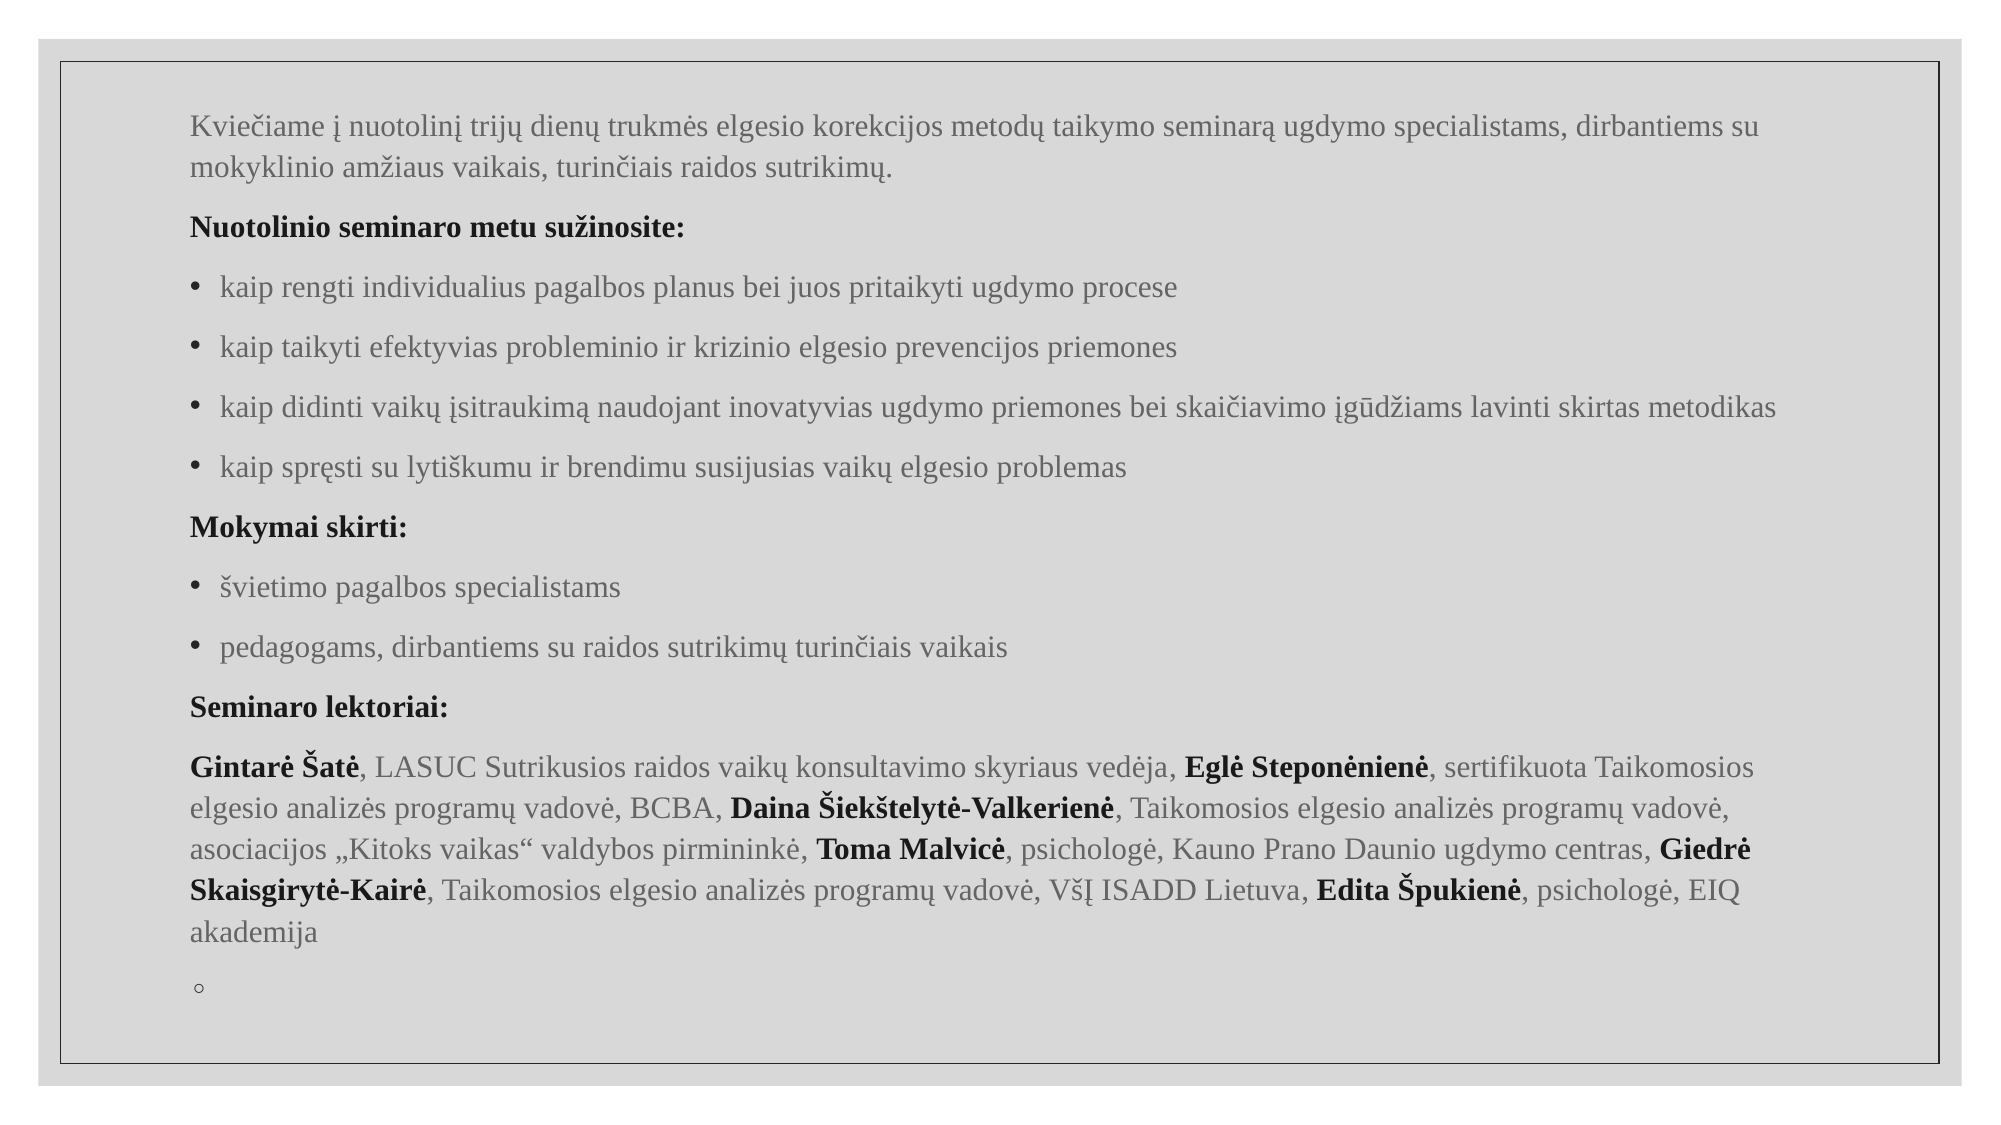

# Kviečiame į nuotolinį trijų dienų trukmės elgesio korekcijos metodų taikymo seminarą ugdymo specialistams, dirbantiems su mokyklinio amžiaus vaikais, turinčiais raidos sutrikimų.
Nuotolinio seminaro metu sužinosite:
kaip rengti individualius pagalbos planus bei juos pritaikyti ugdymo procese
kaip taikyti efektyvias probleminio ir krizinio elgesio prevencijos priemones
kaip didinti vaikų įsitraukimą naudojant inovatyvias ugdymo priemones bei skaičiavimo įgūdžiams lavinti skirtas metodikas
kaip spręsti su lytiškumu ir brendimu susijusias vaikų elgesio problemas
Mokymai skirti:
švietimo pagalbos specialistams
pedagogams, dirbantiems su raidos sutrikimų turinčiais vaikais
Seminaro lektoriai:
Gintarė Šatė, LASUC Sutrikusios raidos vaikų konsultavimo skyriaus vedėja, Eglė Steponėnienė, sertifikuota Taikomosios elgesio analizės programų vadovė, BCBA, Daina Šiekštelytė-Valkerienė, Taikomosios elgesio analizės programų vadovė, asociacijos „Kitoks vaikas“ valdybos pirmininkė, Toma Malvicė, psichologė, Kauno Prano Daunio ugdymo centras, Giedrė Skaisgirytė-Kairė, Taikomosios elgesio analizės programų vadovė, VšĮ ISADD Lietuva, Edita Špukienė, psichologė, EIQ akademija